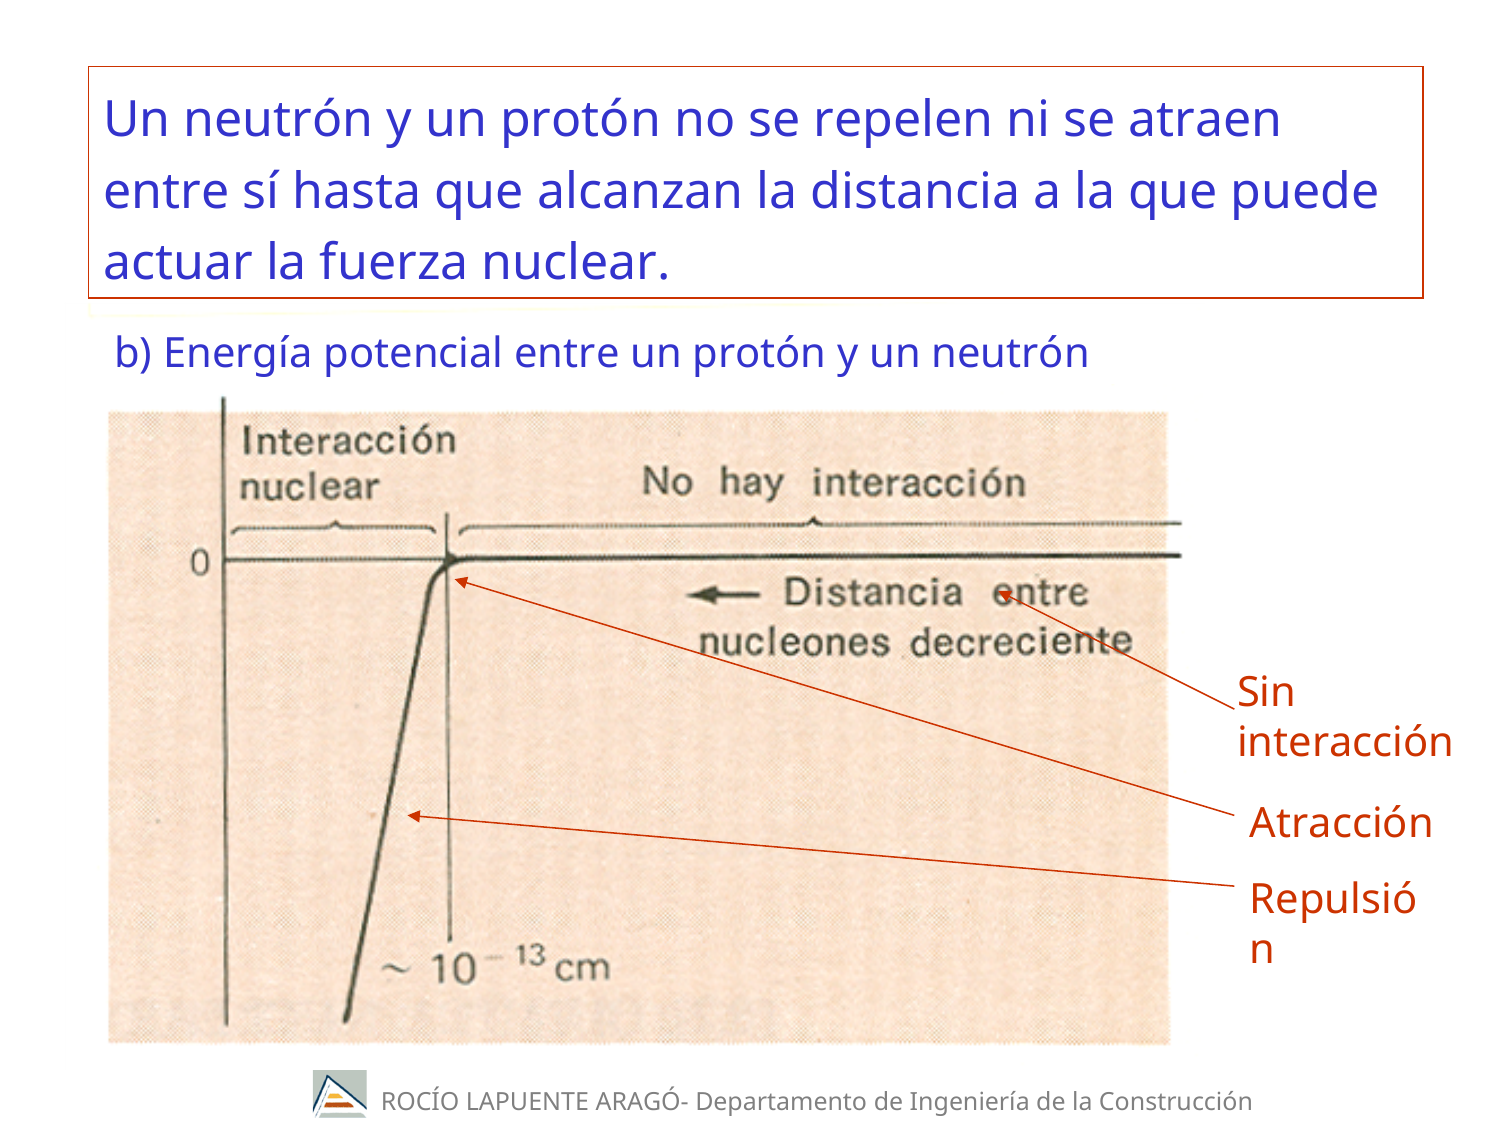

Un neutrón y un protón no se repelen ni se atraen entre sí hasta que alcanzan la distancia a la que puede actuar la fuerza nuclear.
b) Energía potencial entre un protón y un neutrón
Sin interacción
Atracción
Repulsión